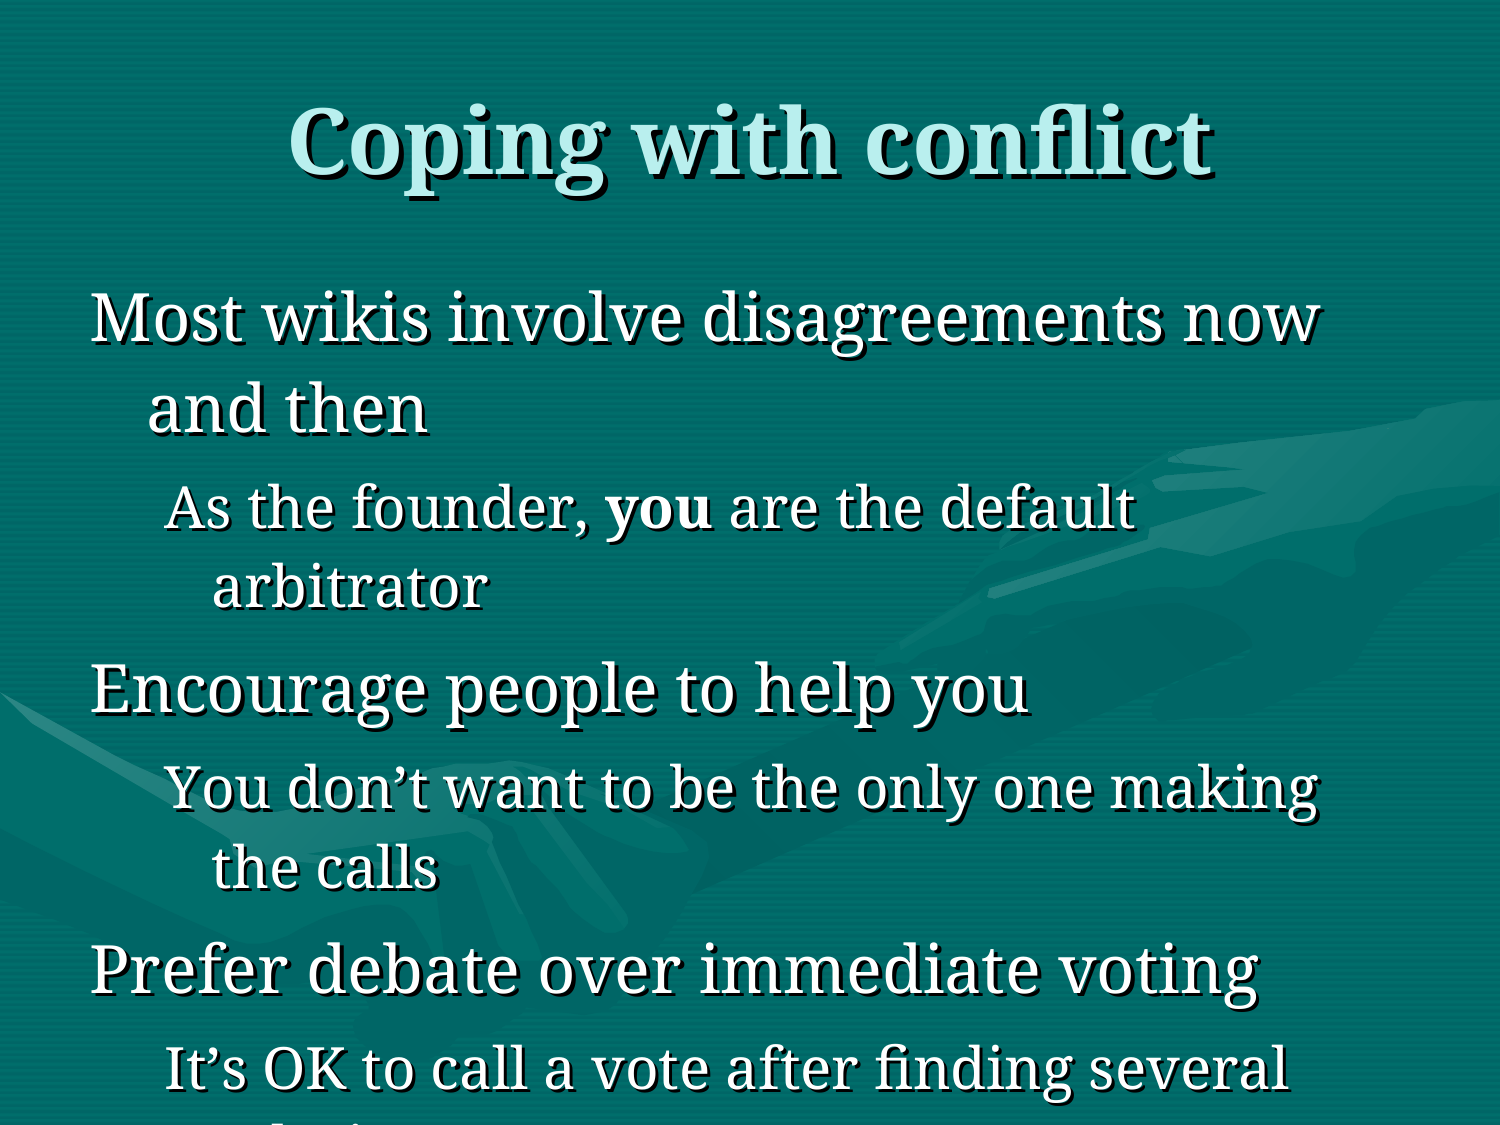

# Coping with conflict
Most wikis involve disagreements now and then
As the founder, you are the default arbitrator
Encourage people to help you
You don’t want to be the only one making the calls
Prefer debate over immediate voting
It’s OK to call a vote after finding several solutions
If in doubt, look to Wikipedia’s guidelines
If the final decision makes policy, write it down